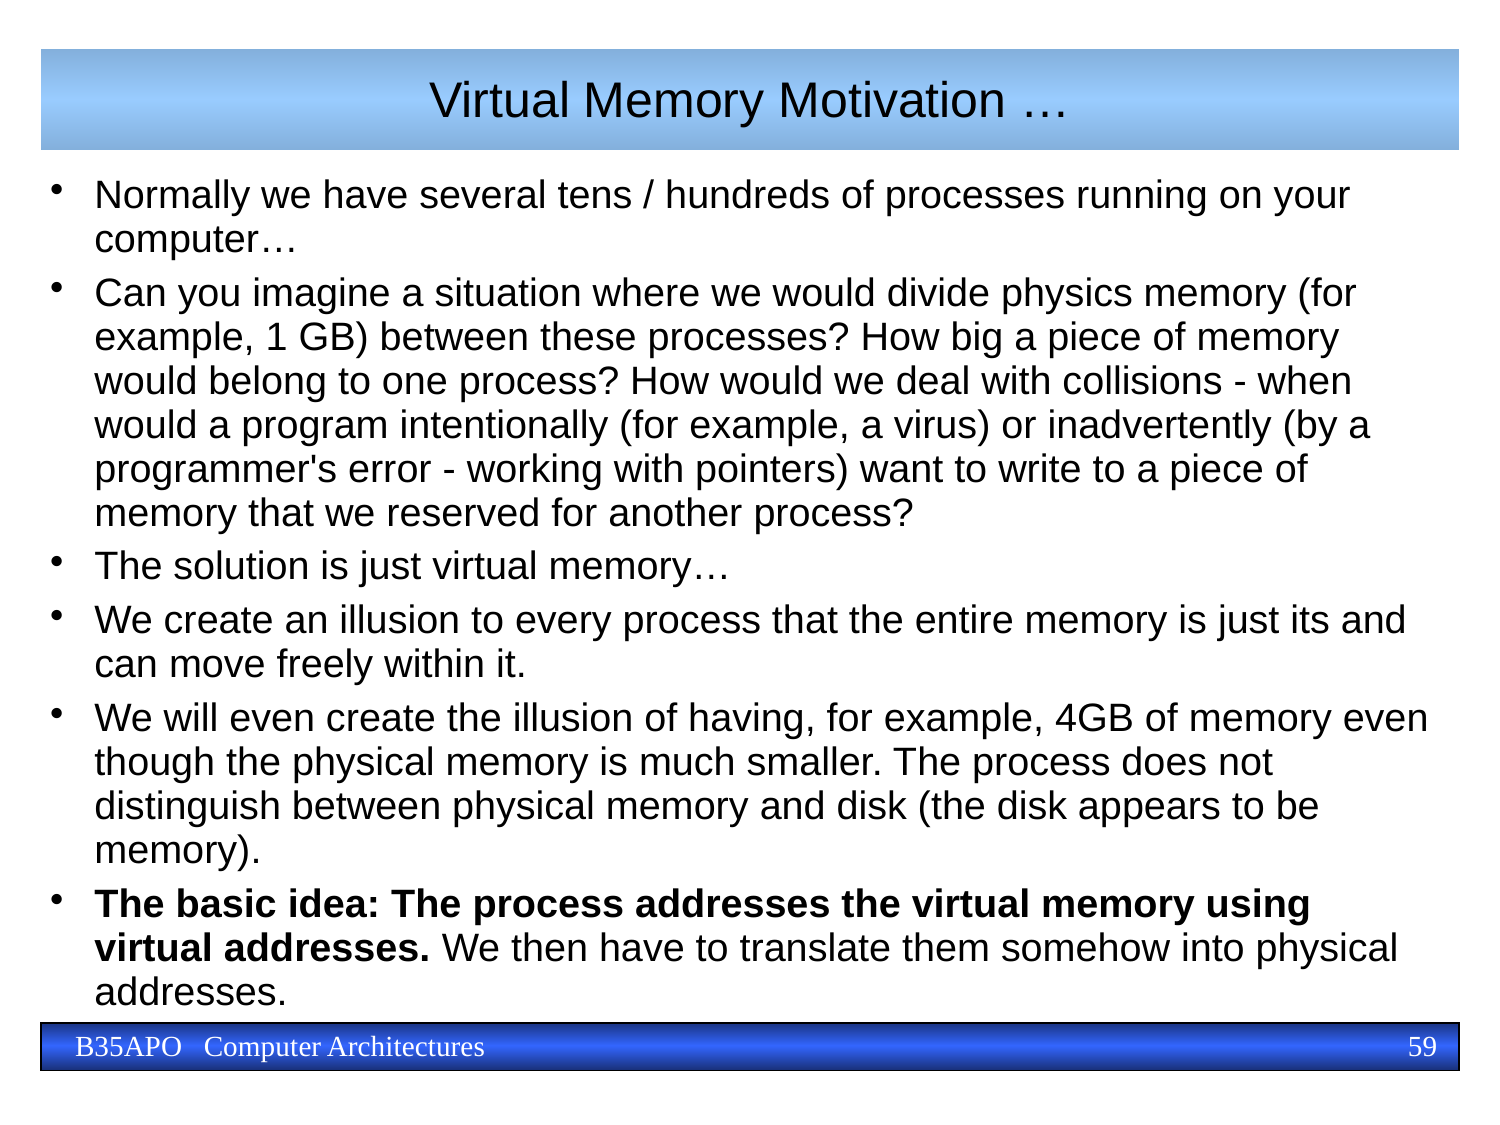

# Virtual Memory Motivation …
Normally we have several tens / hundreds of processes running on your computer…
Can you imagine a situation where we would divide physics memory (for example, 1 GB) between these processes? How big a piece of memory would belong to one process? How would we deal with collisions - when would a program intentionally (for example, a virus) or inadvertently (by a programmer's error - working with pointers) want to write to a piece of memory that we reserved for another process?
The solution is just virtual memory…
We create an illusion to every process that the entire memory is just its and can move freely within it.
We will even create the illusion of having, for example, 4GB of memory even though the physical memory is much smaller. The process does not distinguish between physical memory and disk (the disk appears to be memory).
The basic idea: The process addresses the virtual memory using virtual addresses. We then have to translate them somehow into physical addresses.
B35APO Computer Architectures
59